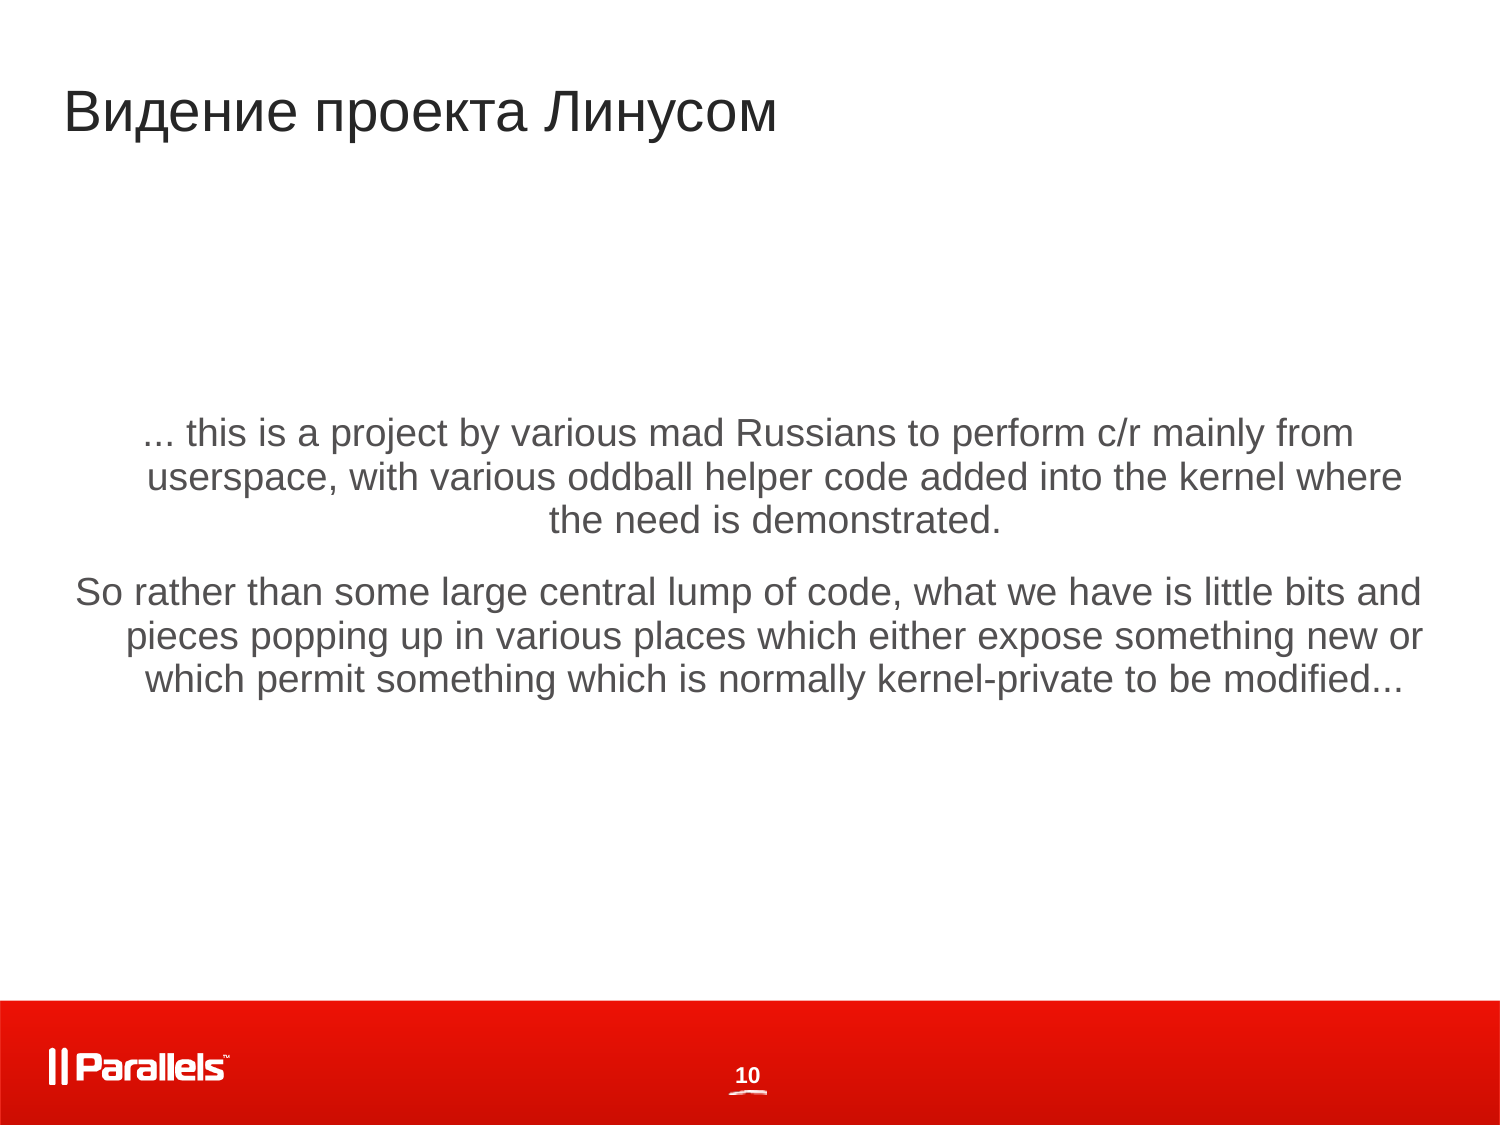

# Видение проекта Линусом
... this is a project by various mad Russians to perform c/r mainly from userspace, with various oddball helper code added into the kernel where the need is demonstrated.
So rather than some large central lump of code, what we have is little bits and pieces popping up in various places which either expose something new or which permit something which is normally kernel-private to be modified...